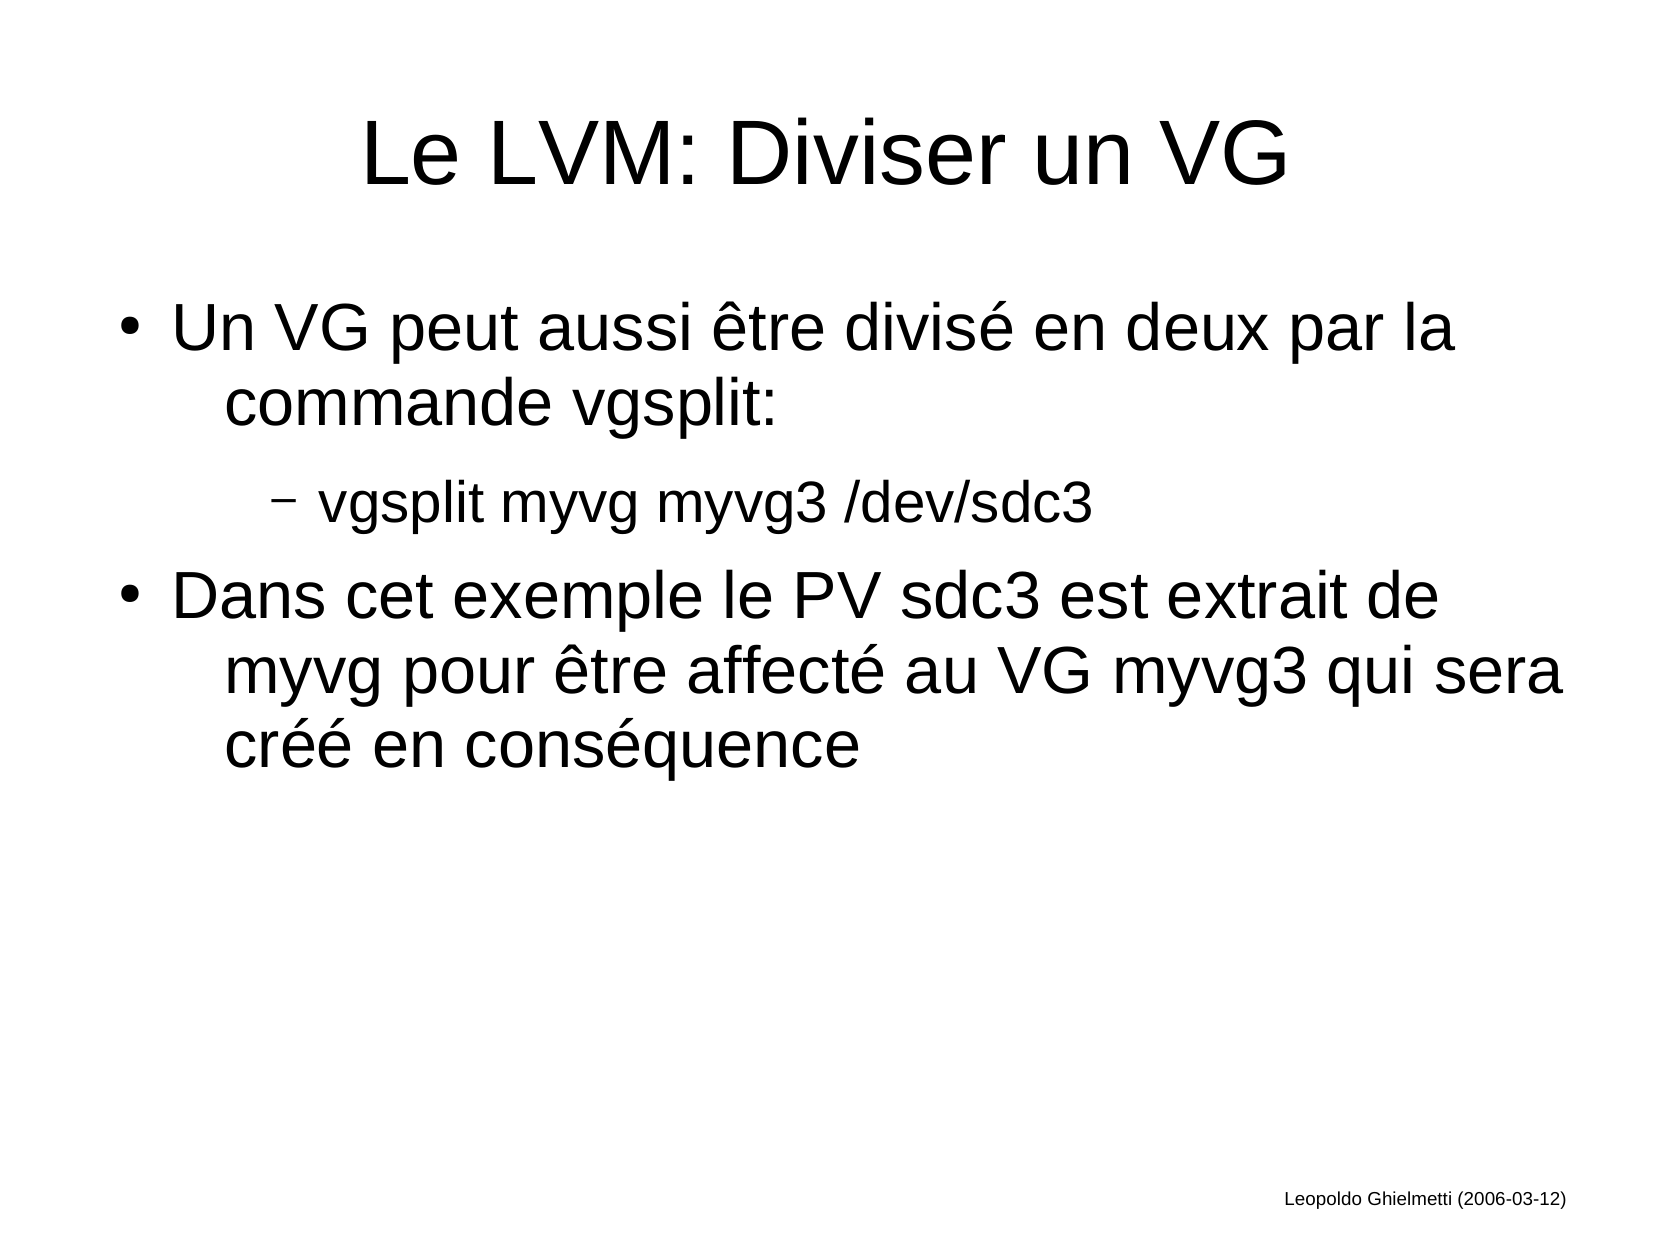

# Le LVM: Diviser un VG
Un VG peut aussi être divisé en deux par la commande vgsplit:
vgsplit myvg myvg3 /dev/sdc3
Dans cet exemple le PV sdc3 est extrait de myvg pour être affecté au VG myvg3 qui sera créé en conséquence
Leopoldo Ghielmetti (2006-03-12)